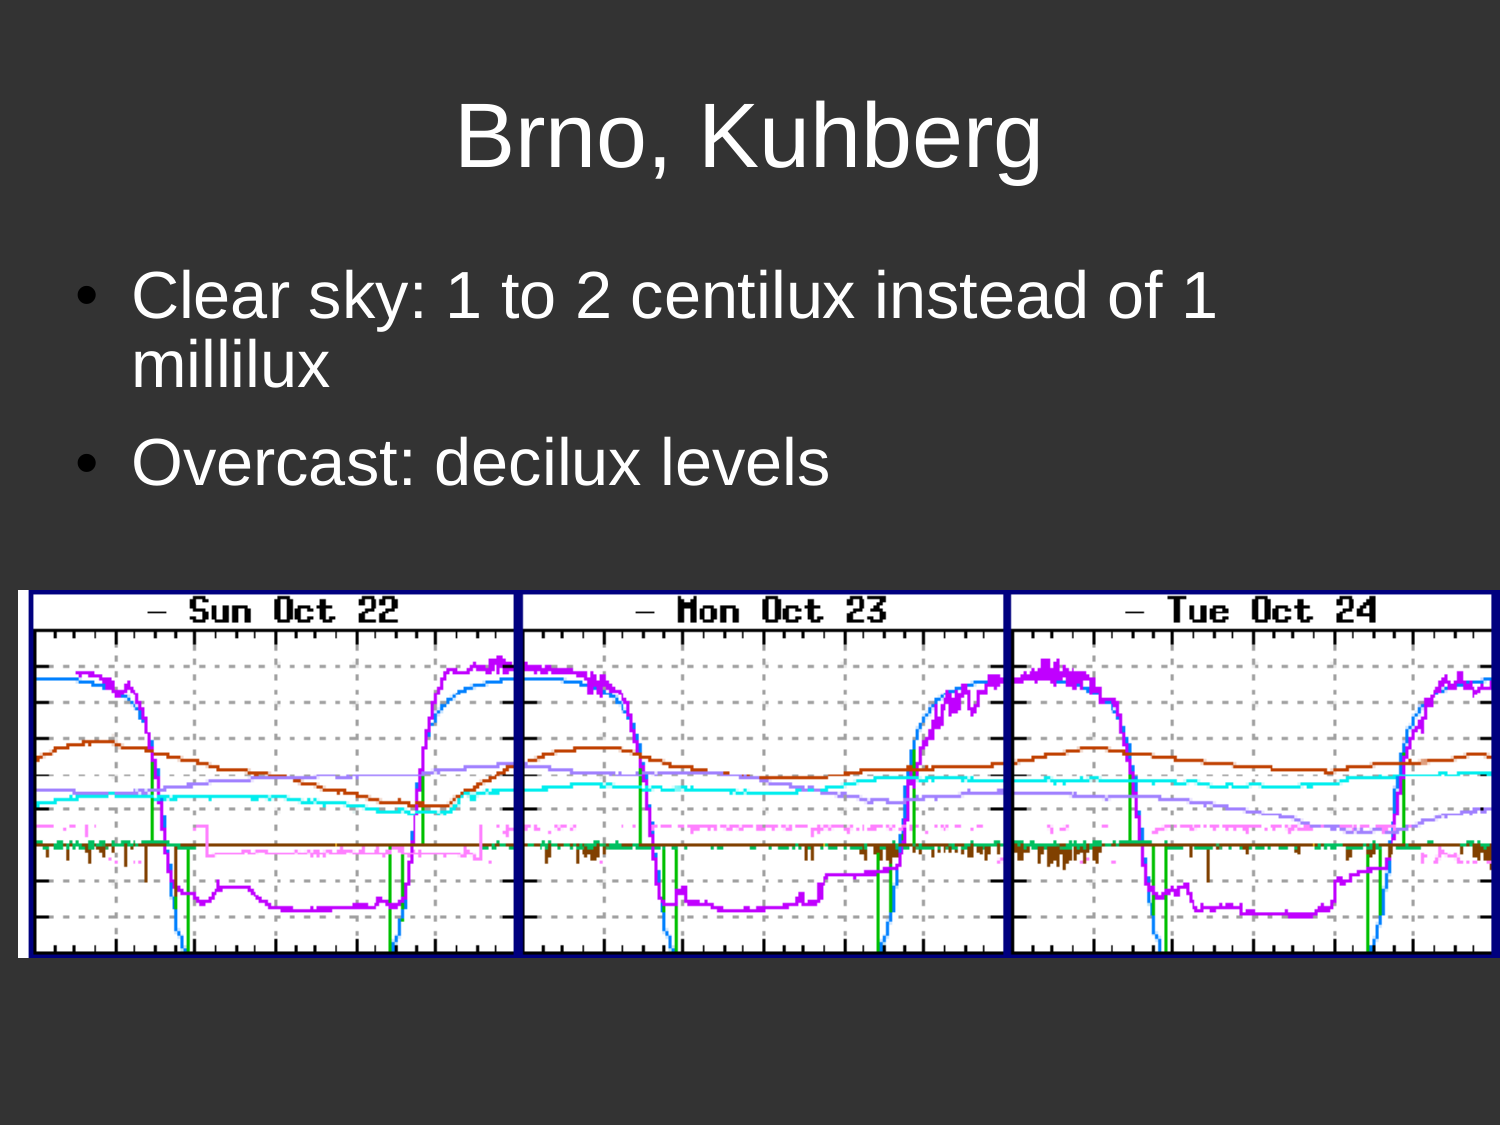

# Brno, Kuhberg
Clear sky: 1 to 2 centilux instead of 1 millilux
Overcast: decilux levels